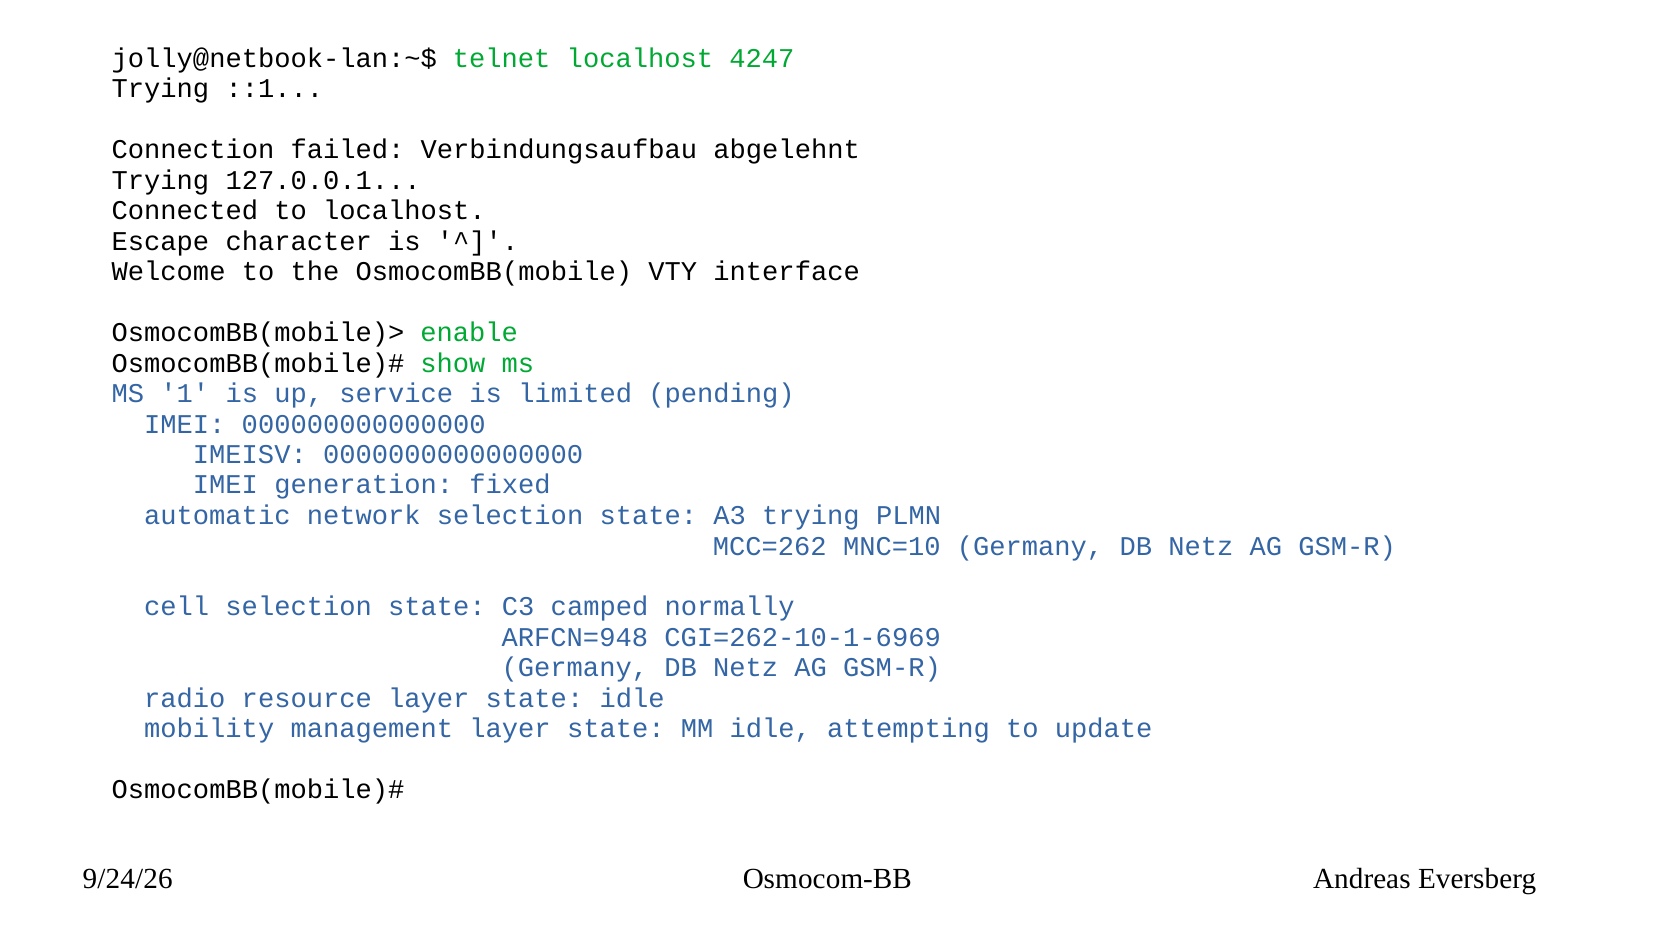

jolly@netbook-lan:~$ telnet localhost 4247
Trying ::1...
Connection failed: Verbindungsaufbau abgelehnt
Trying 127.0.0.1...
Connected to localhost.
Escape character is '^]'.
Welcome to the OsmocomBB(mobile) VTY interface
OsmocomBB(mobile)> enable
OsmocomBB(mobile)# show ms
MS '1' is up, service is limited (pending)
 IMEI: 000000000000000
 IMEISV: 0000000000000000
 IMEI generation: fixed
 automatic network selection state: A3 trying PLMN
 MCC=262 MNC=10 (Germany, DB Netz AG GSM-R)
 cell selection state: C3 camped normally
 ARFCN=948 CGI=262-10-1-6969
 (Germany, DB Netz AG GSM-R)
 radio resource layer state: idle
 mobility management layer state: MM idle, attempting to update
OsmocomBB(mobile)#